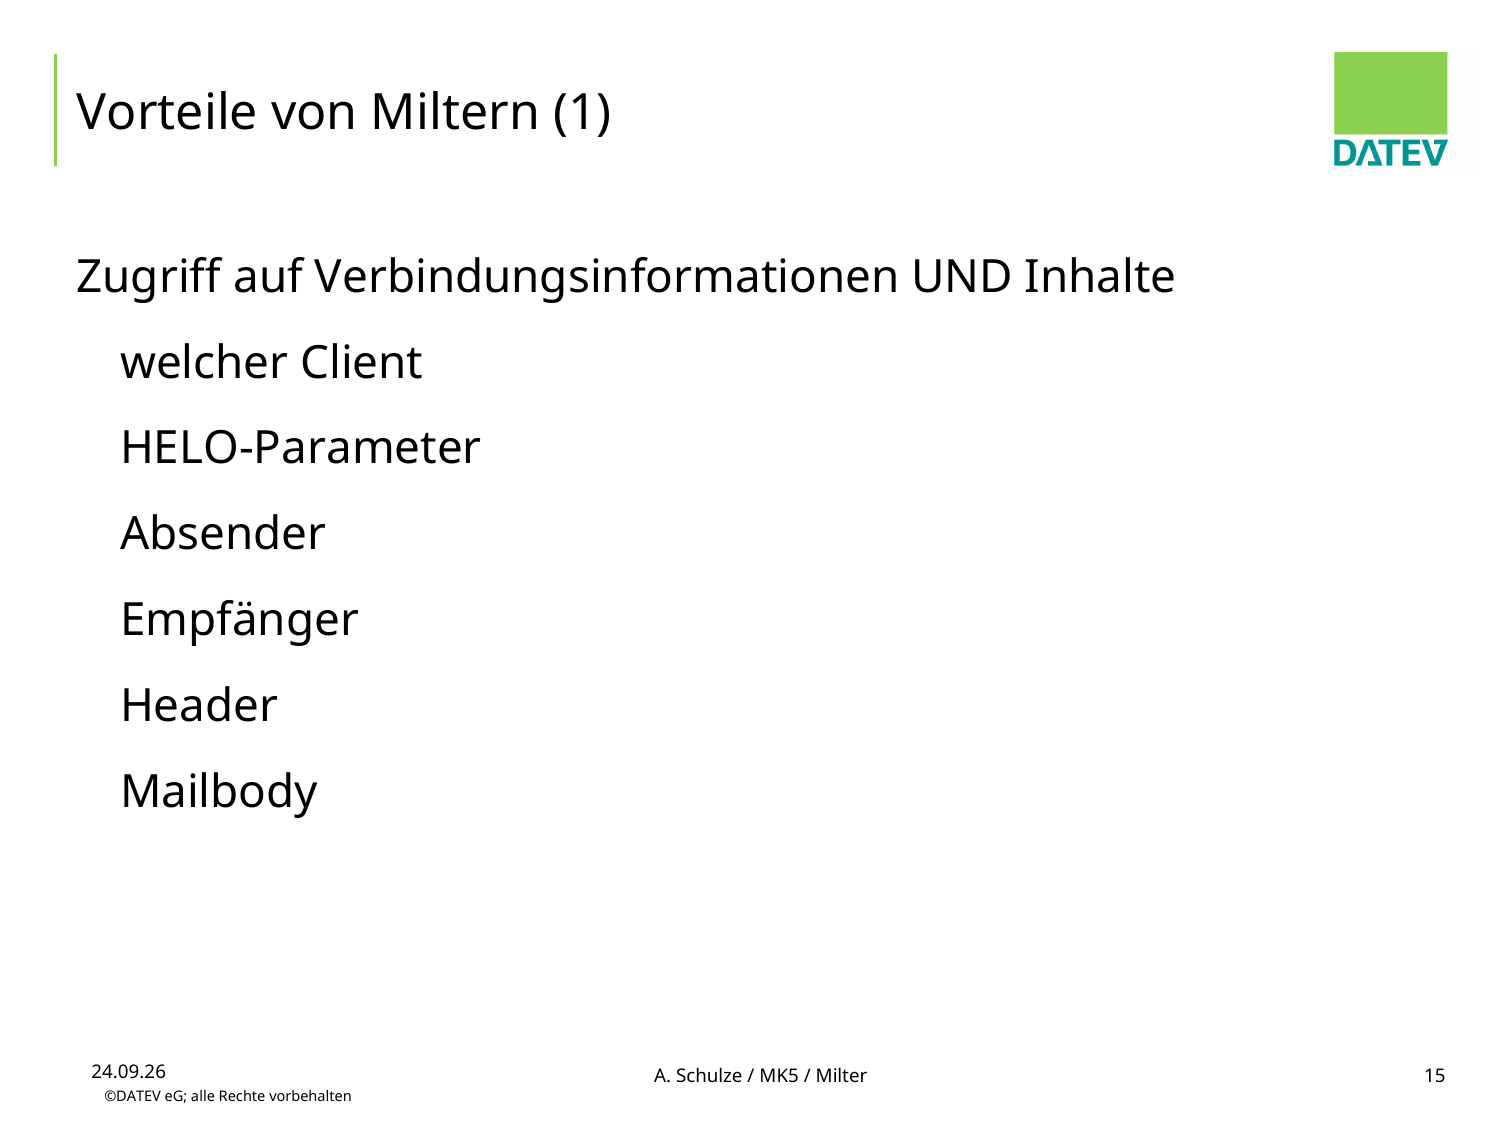

# Vorteile von Miltern (1)
Zugriff auf Verbindungsinformationen UND Inhalte
welcher Client
HELO-Parameter
Absender
Empfänger
Header
Mailbody
A. Schulze / MK5 / Milter
15